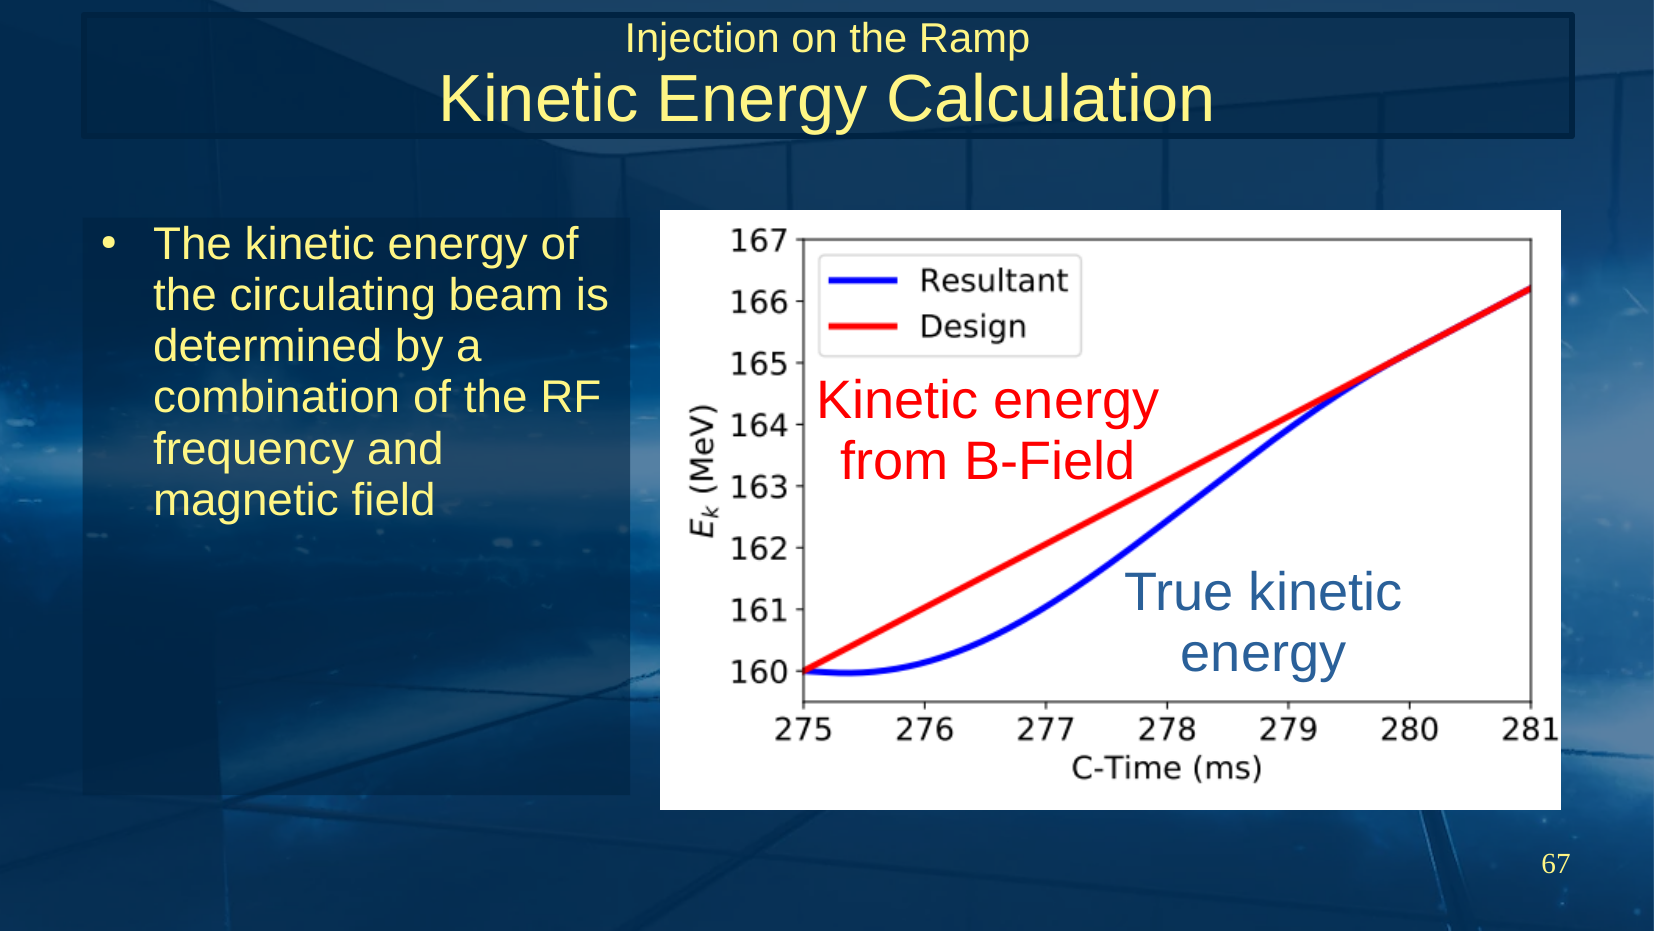

Injection on the Ramp
Kinetic Energy Calculation
# The kinetic energy of the circulating beam is determined by a combination of the RF frequency and magnetic field
Kinetic energy from B-Field
True kinetic energy
67